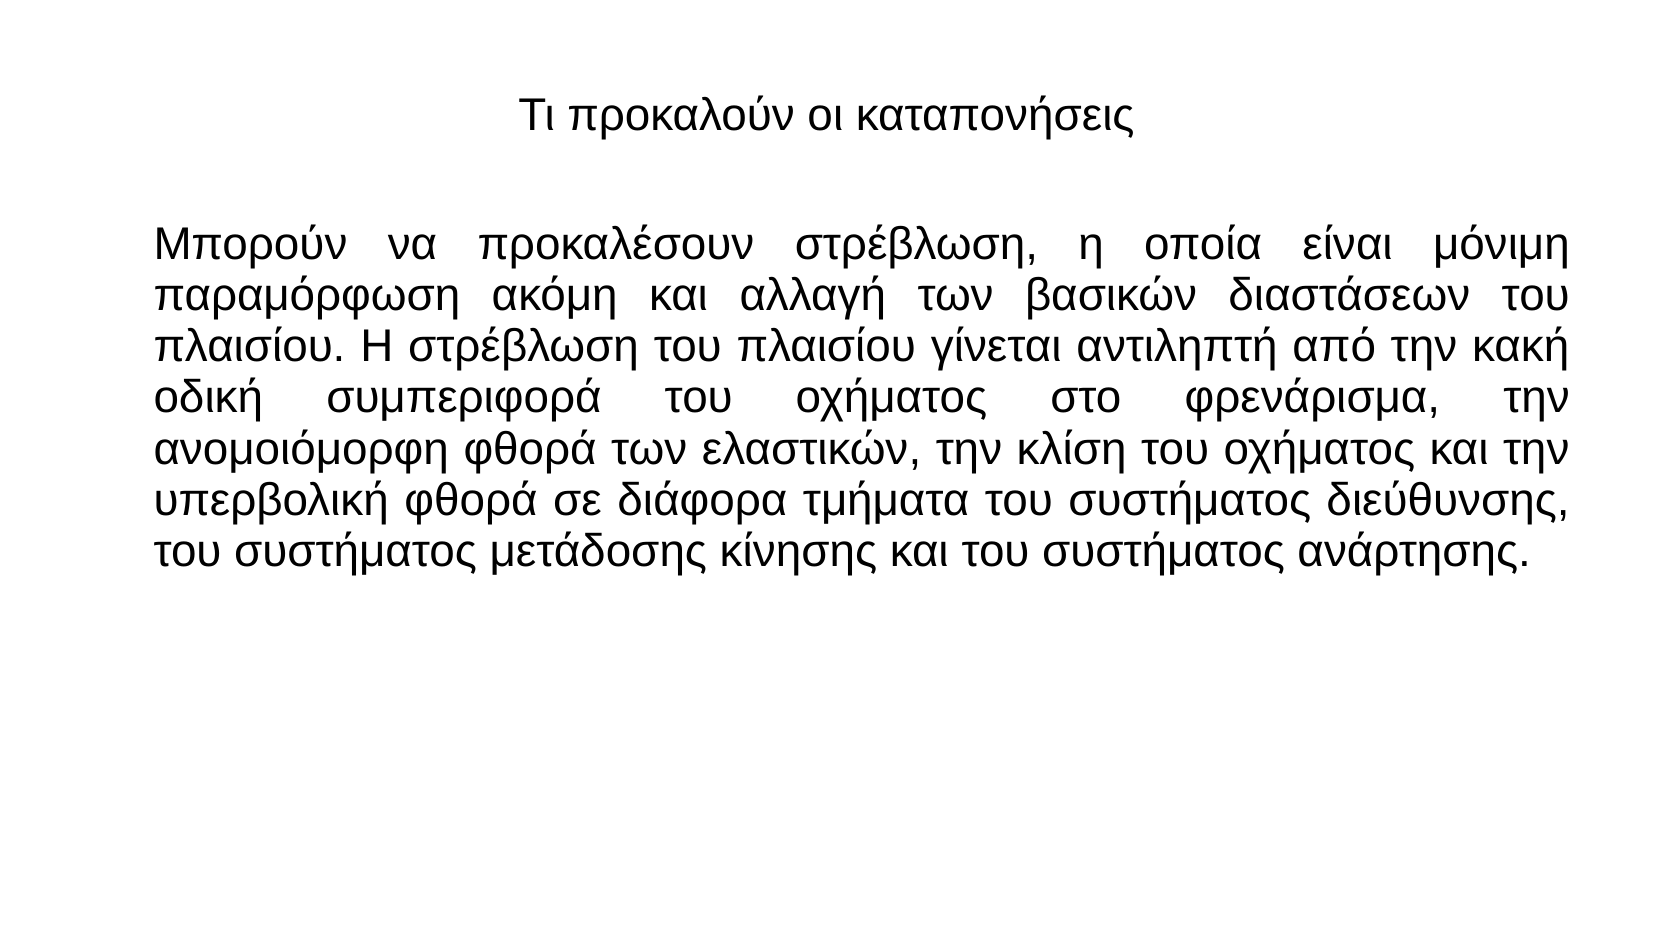

# Τι προκαλούν οι καταπονήσεις
Μπορούν να προκαλέσουν στρέβλωση, η οποία είναι μόνιμη παραμόρφωση ακόμη και αλλαγή των βασικών διαστάσεων του πλαισίου. Η στρέβλωση του πλαισίου γίνεται αντιληπτή από την κακή οδική συμπεριφορά του οχήματος στο φρενάρισμα, την ανομοιόμορφη φθορά των ελαστικών, την κλίση του οχήματος και την υπερβολική φθορά σε διάφορα τμήματα του συστήματος διεύθυνσης, του συστήματος μετάδοσης κίνησης και του συστήματος ανάρτησης.